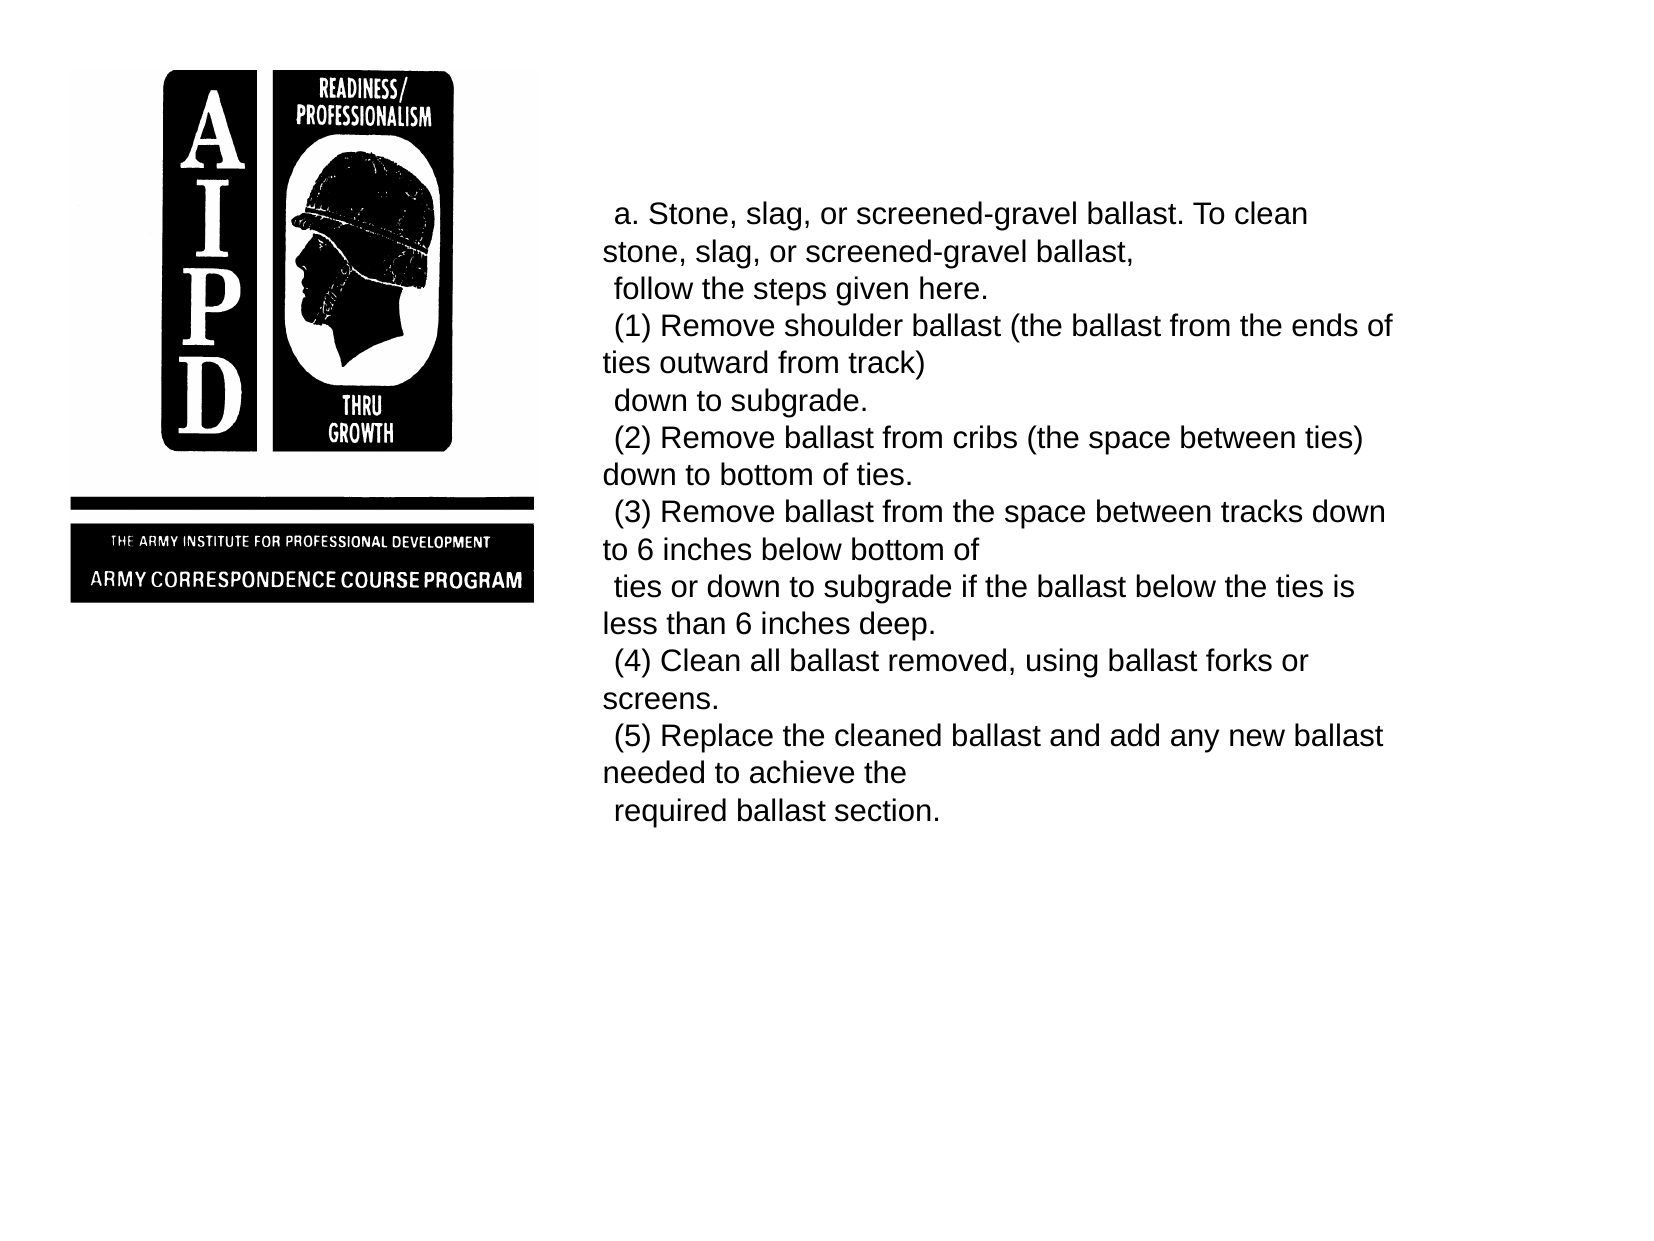

a. Stone, slag, or screened-gravel ballast. To clean stone, slag, or screened-gravel ballast,
follow the steps given here.
(1) Remove shoulder ballast (the ballast from the ends of ties outward from track)
down to subgrade.
(2) Remove ballast from cribs (the space between ties) down to bottom of ties.
(3) Remove ballast from the space between tracks down to 6 inches below bottom of
ties or down to subgrade if the ballast below the ties is less than 6 inches deep.
(4) Clean all ballast removed, using ballast forks or screens.
(5) Replace the cleaned ballast and add any new ballast needed to achieve the
required ballast section.